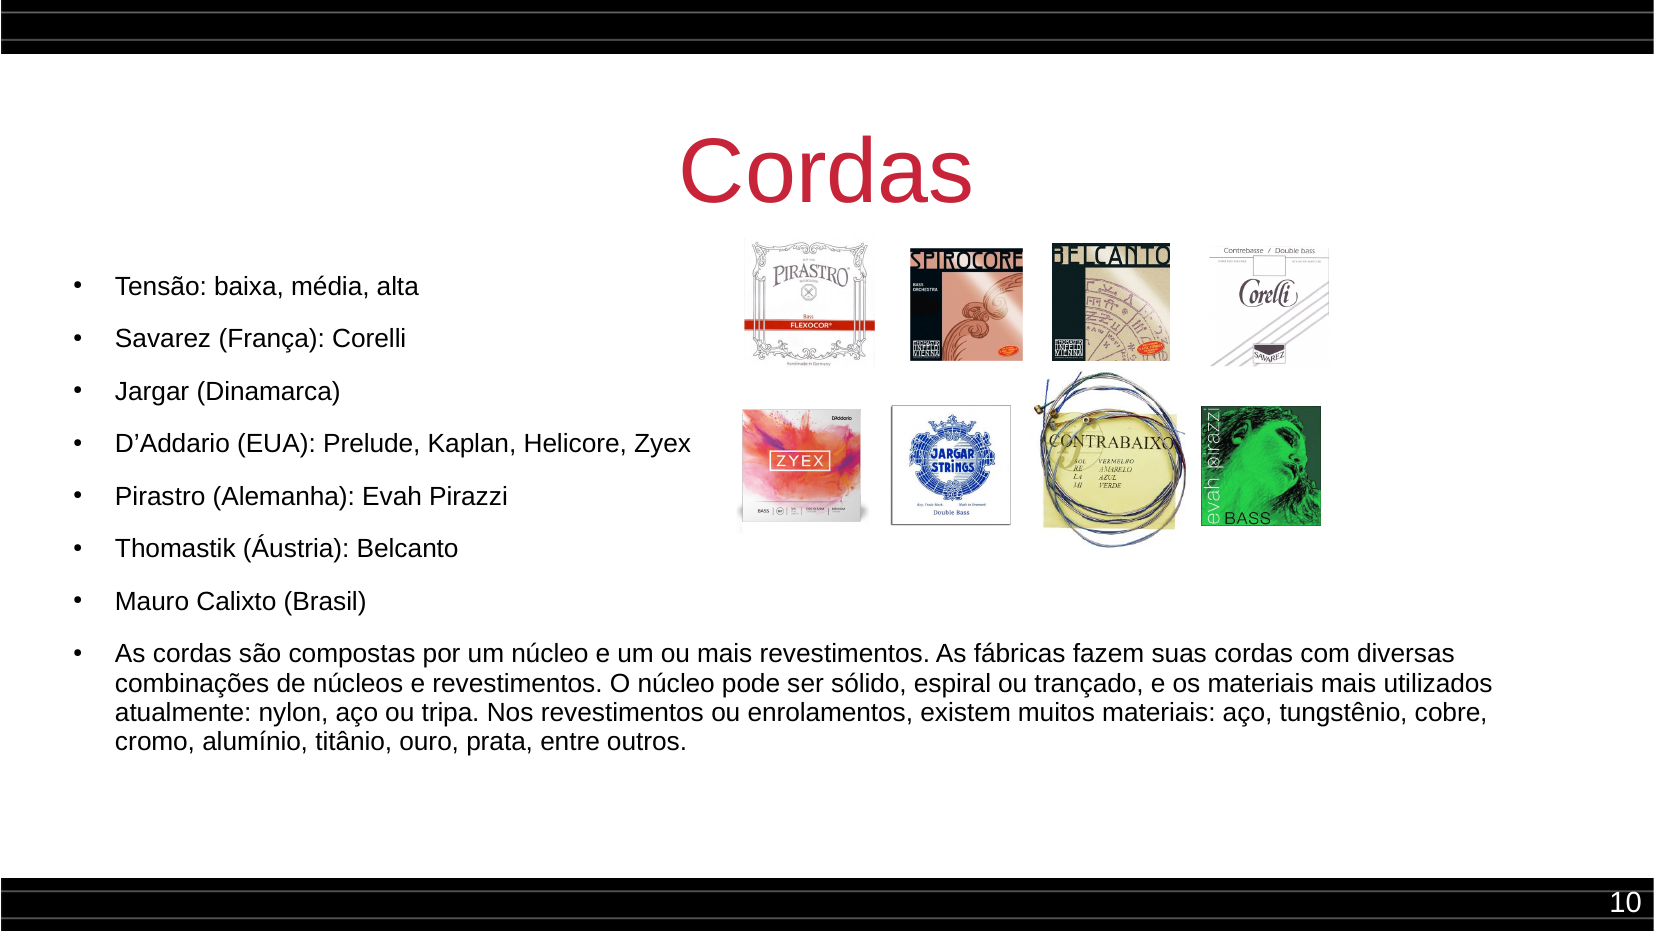

# Cordas
Tensão: baixa, média, alta
Savarez (França): Corelli
Jargar (Dinamarca)
D’Addario (EUA): Prelude, Kaplan, Helicore, Zyex
Pirastro (Alemanha): Evah Pirazzi
Thomastik (Áustria): Belcanto
Mauro Calixto (Brasil)
As cordas são compostas por um núcleo e um ou mais revestimentos. As fábricas fazem suas cordas com diversas combinações de núcleos e revestimentos. O núcleo pode ser sólido, espiral ou trançado, e os materiais mais utilizados atualmente: nylon, aço ou tripa. Nos revestimentos ou enrolamentos, existem muitos materiais: aço, tungstênio, cobre, cromo, alumínio, titânio, ouro, prata, entre outros.